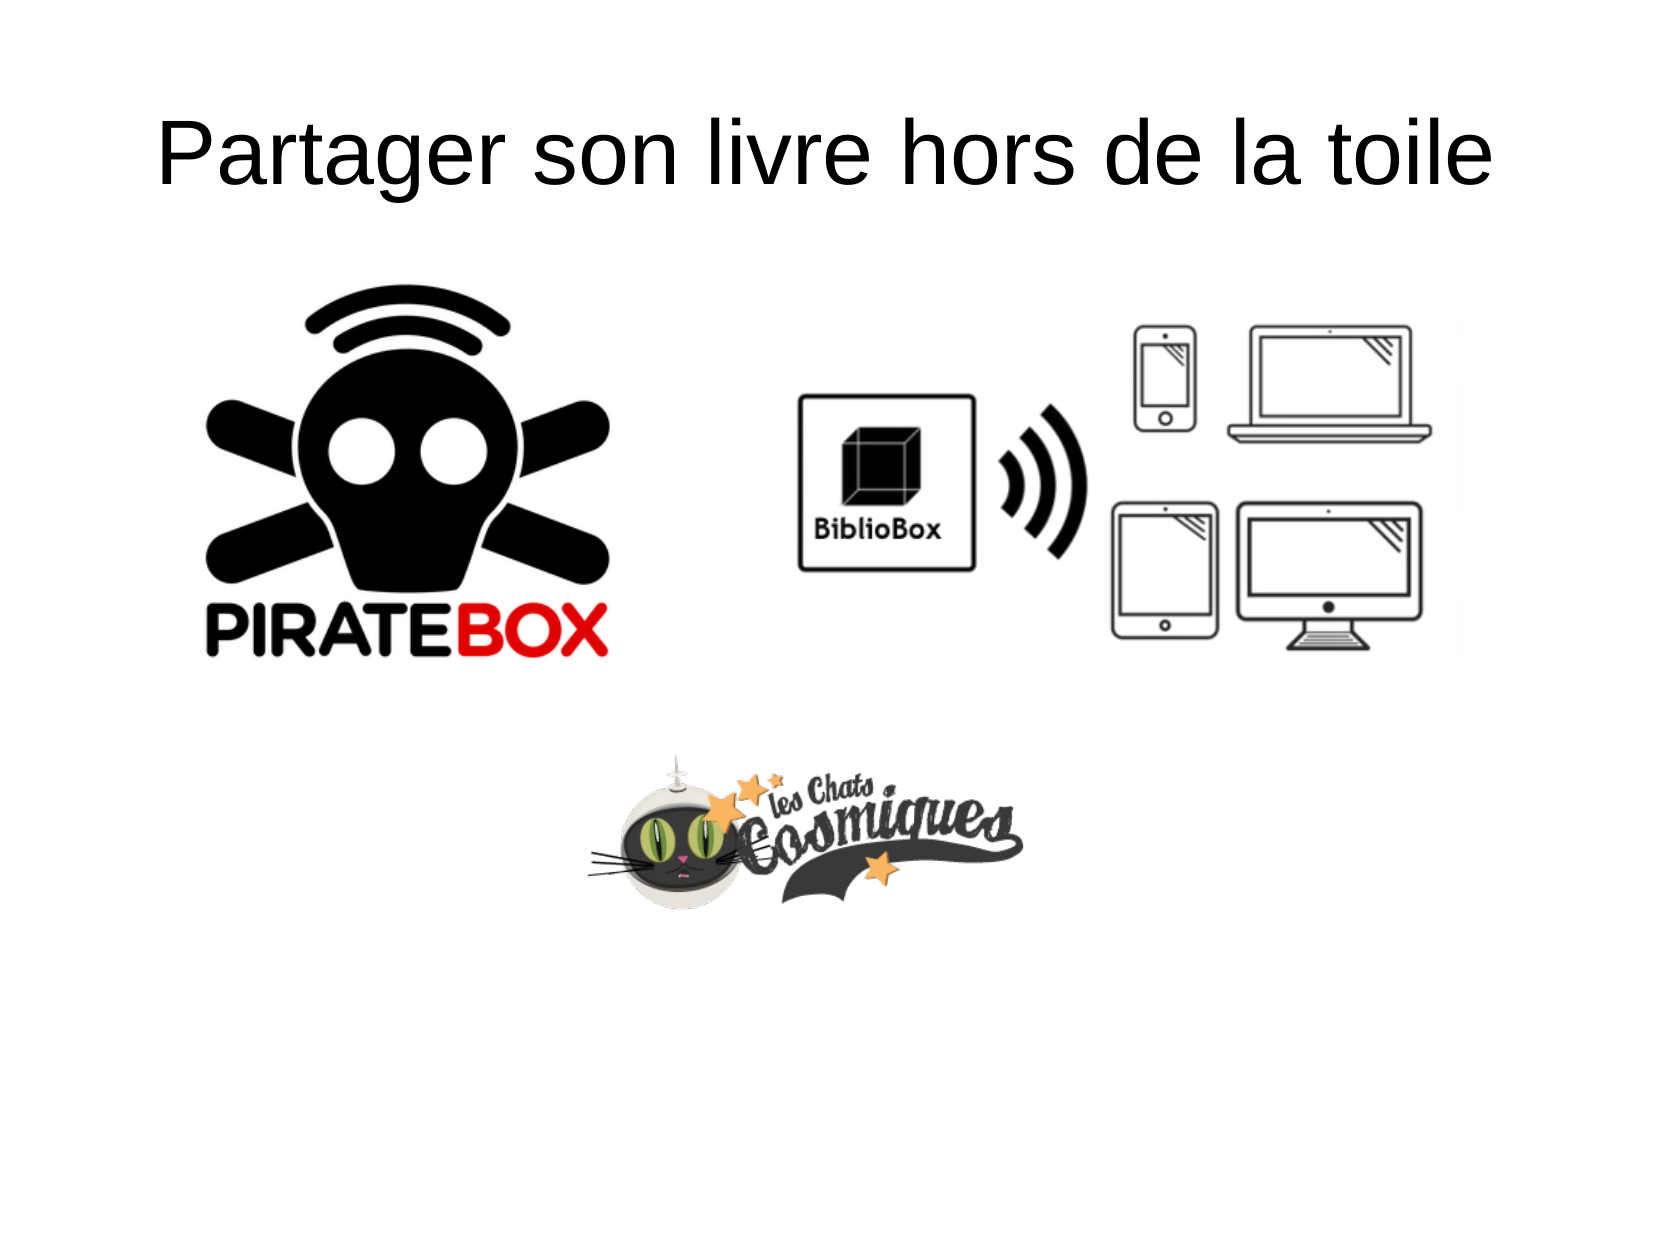

# Partager son livre hors de la toile